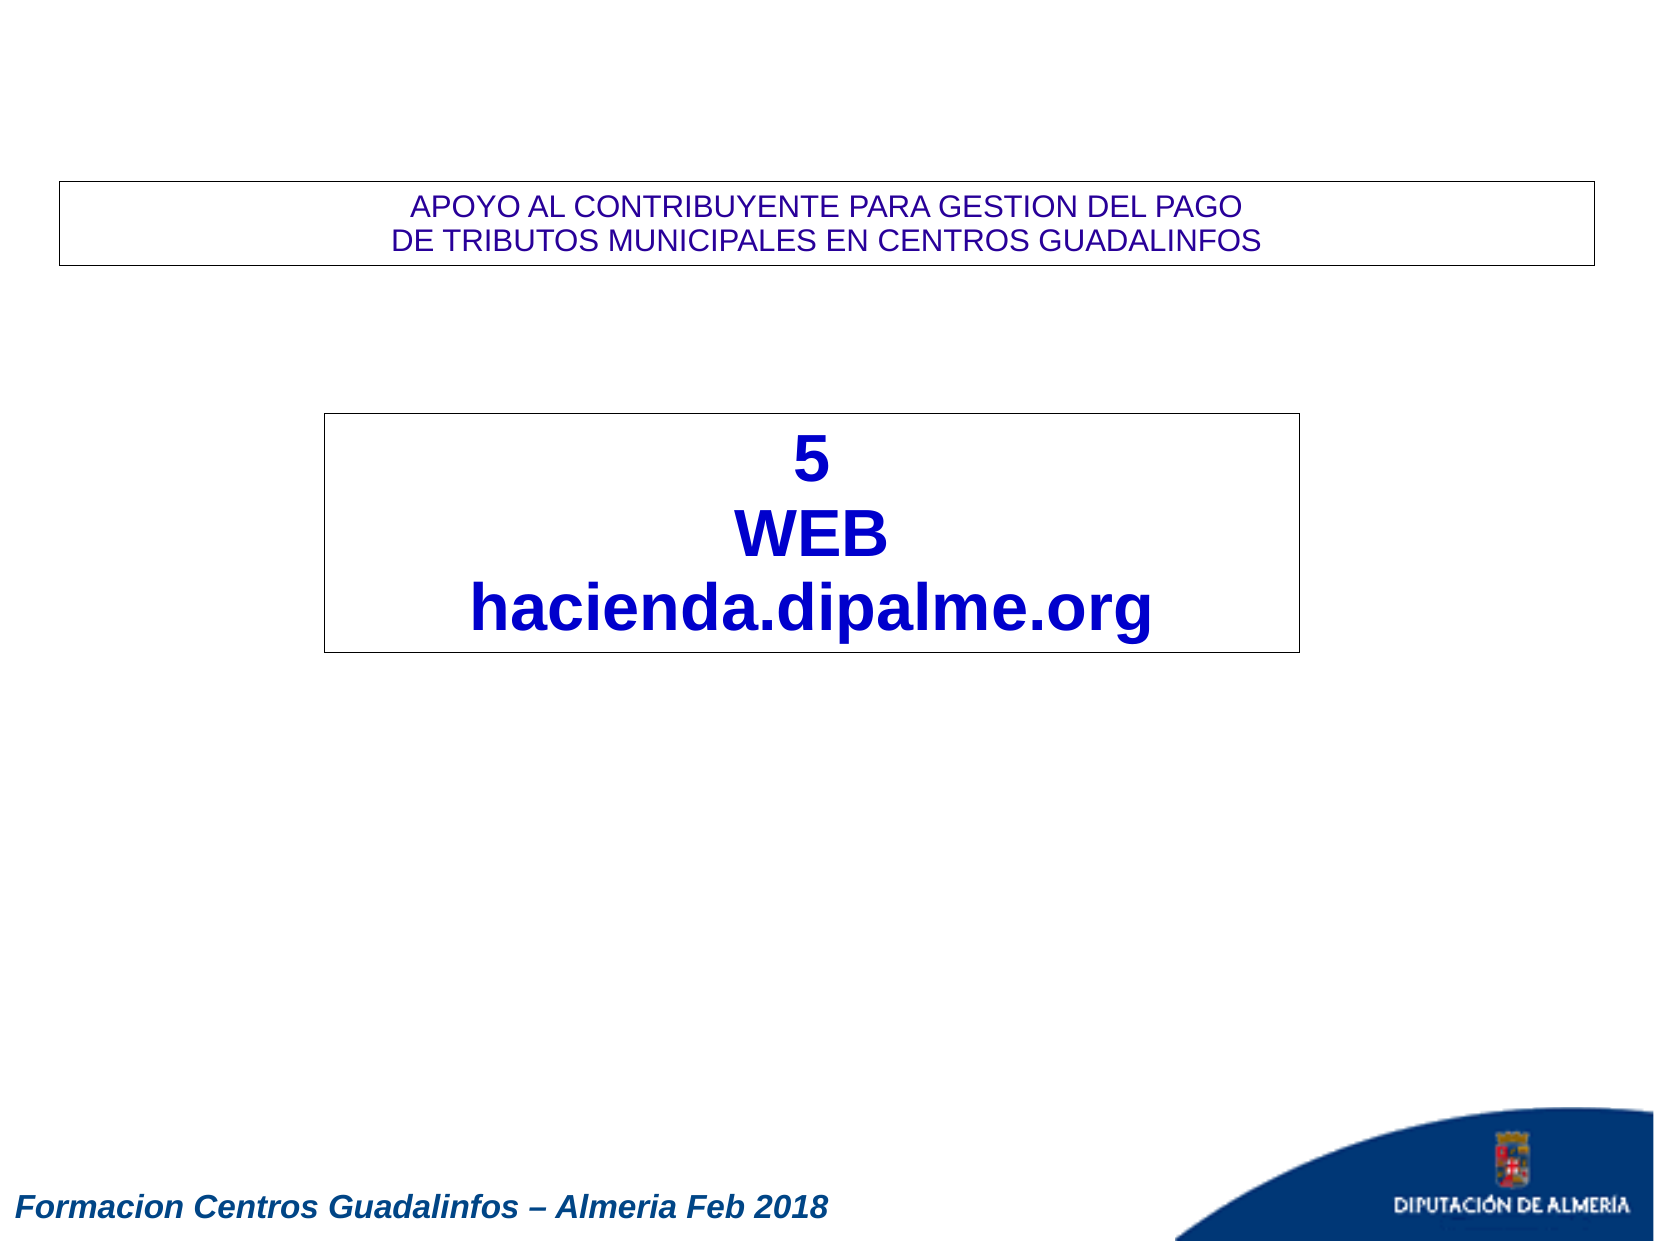

APOYO AL CONTRIBUYENTE PARA GESTION DEL PAGO
DE TRIBUTOS MUNICIPALES EN CENTROS GUADALINFOS
5
WEB
hacienda.dipalme.org
Formacion Centros Guadalinfos – Almeria Feb 2018